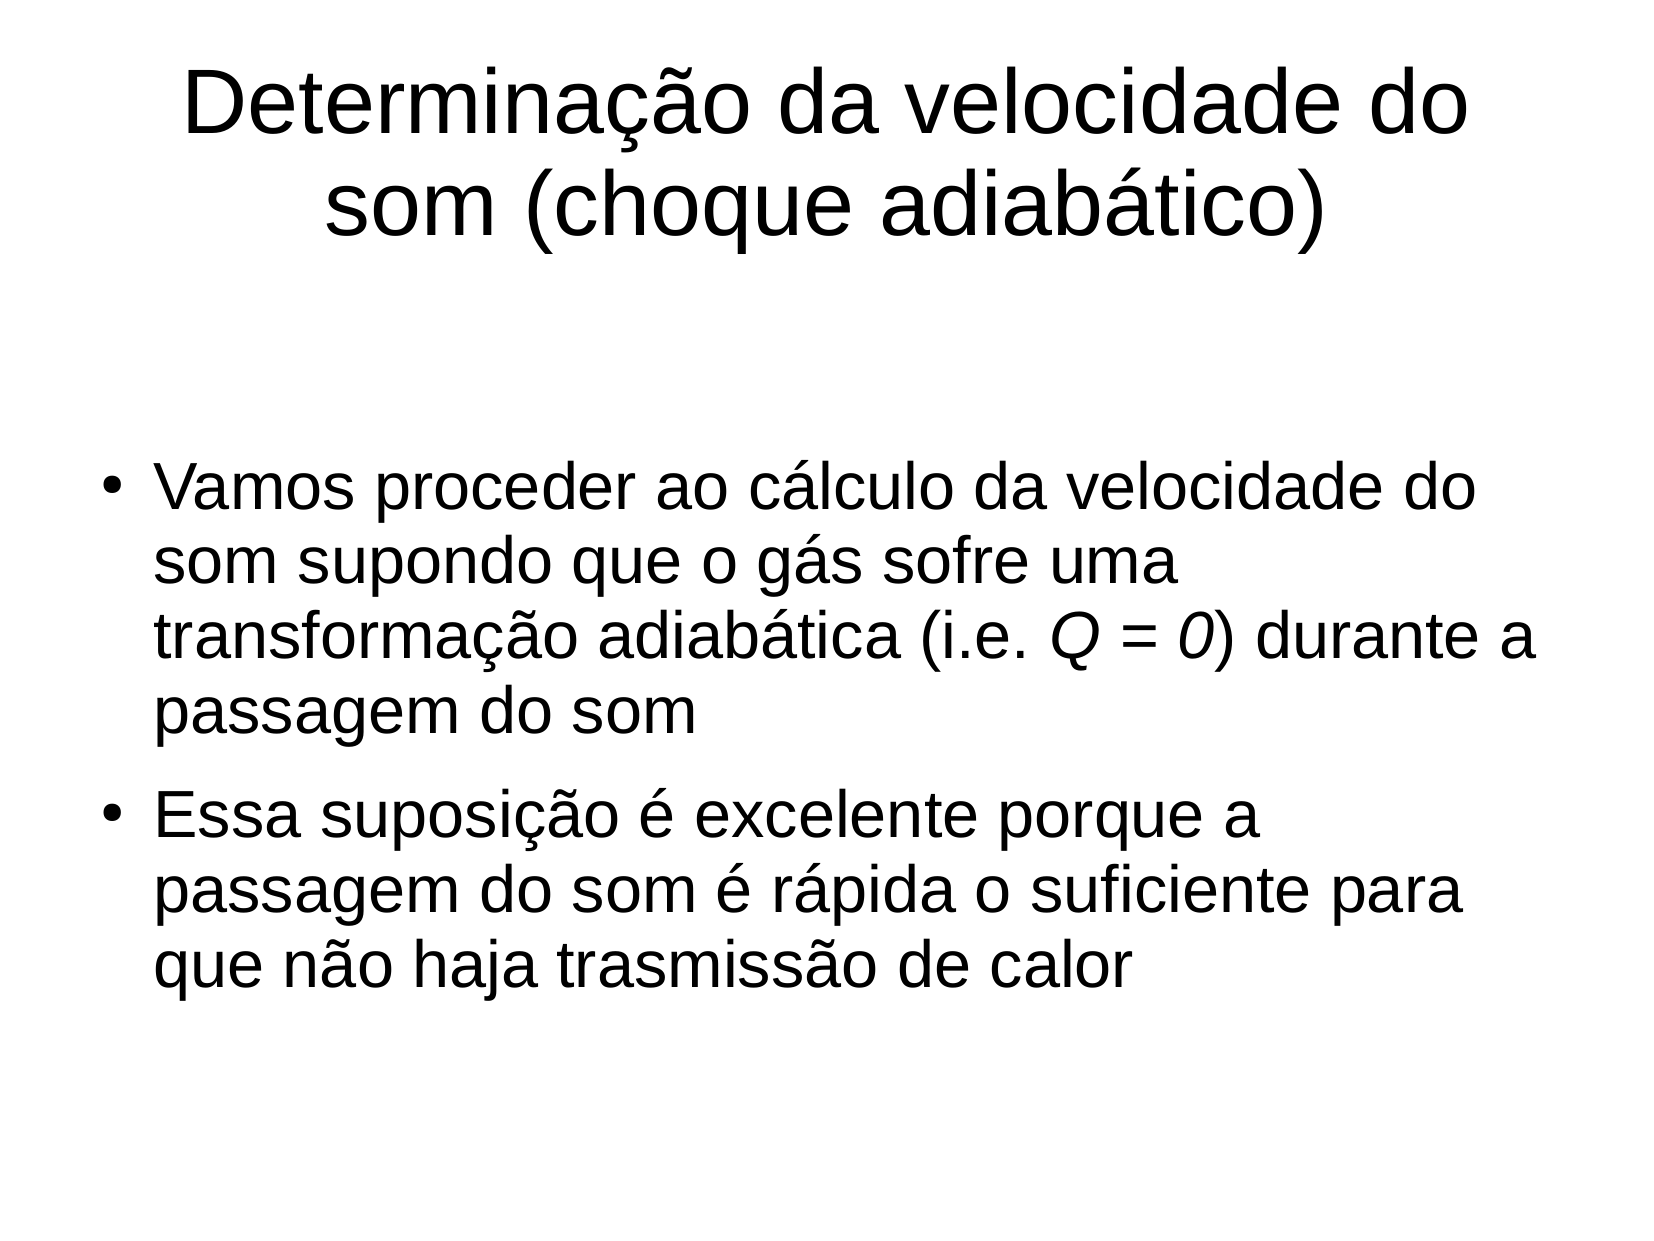

# Determinação da velocidade do som (choque adiabático)
Vamos proceder ao cálculo da velocidade do som supondo que o gás sofre uma transformação adiabática (i.e. Q = 0) durante a passagem do som
Essa suposição é excelente porque a passagem do som é rápida o suficiente para que não haja trasmissão de calor